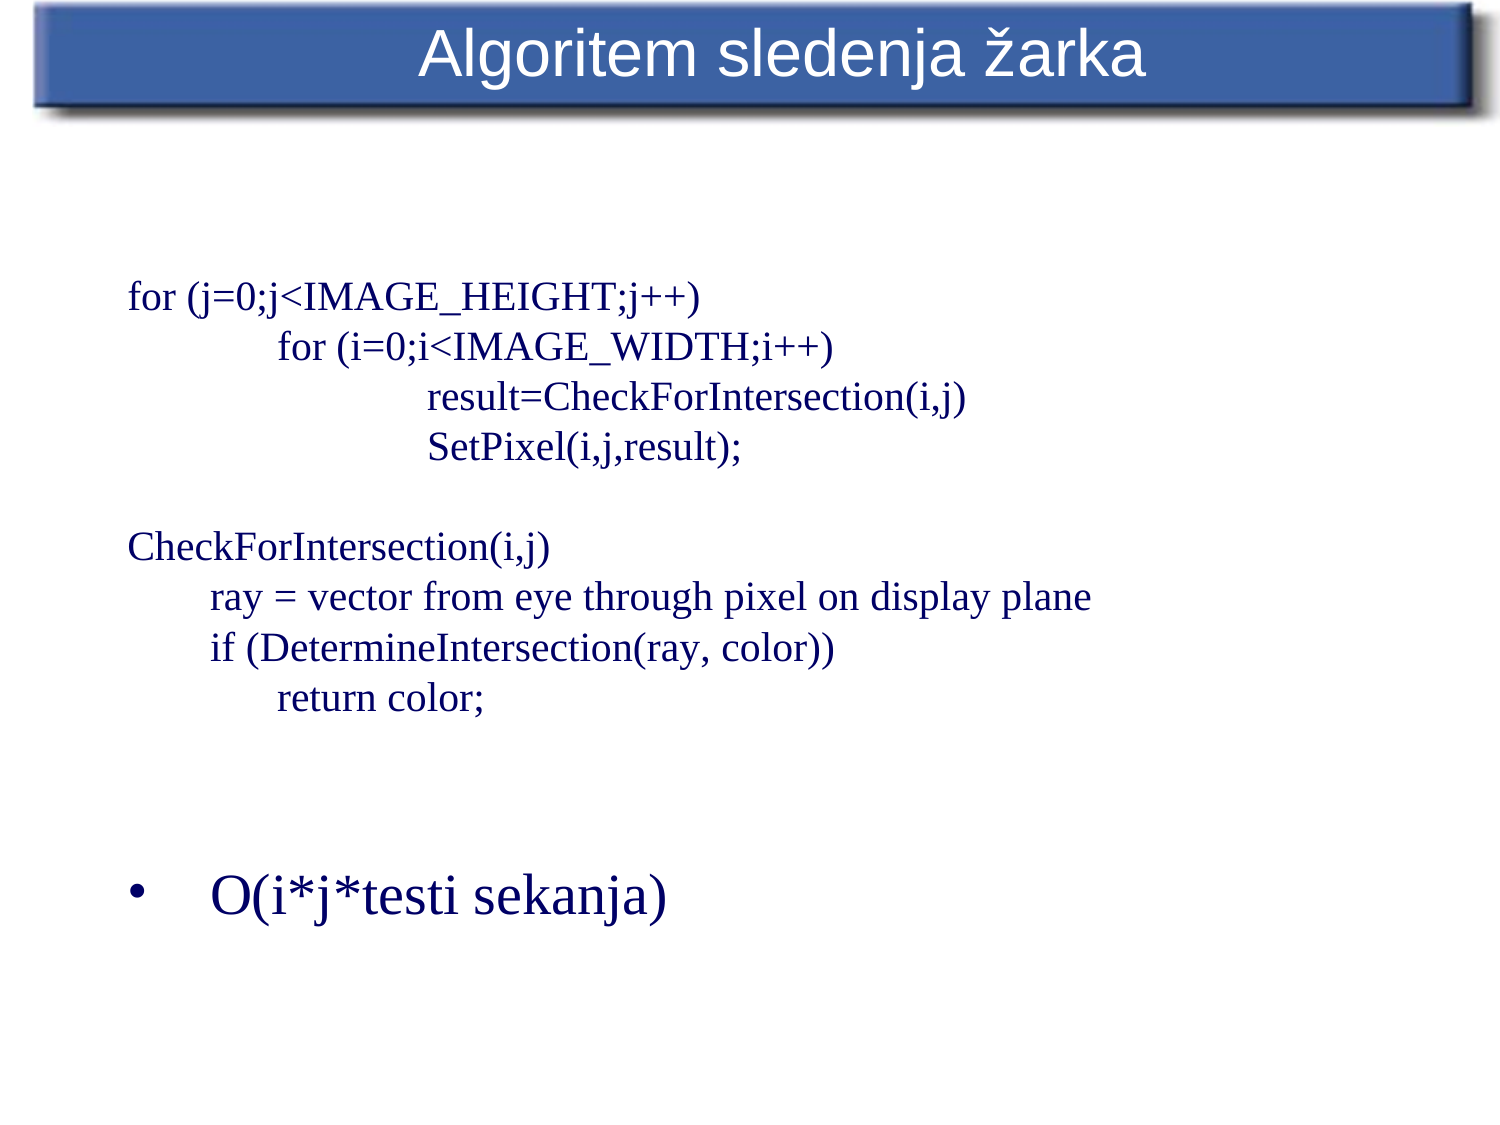

# Algoritem sledenja žarka
for (j=0;j<IMAGE_HEIGHT;j++)
	for (i=0;i<IMAGE_WIDTH;i++)
		result=CheckForIntersection(i,j)
		SetPixel(i,j,result);
CheckForIntersection(i,j)
	ray = vector from eye through pixel on display plane
	if (DetermineIntersection(ray, color))
		return color;
O(i*j*testi sekanja)